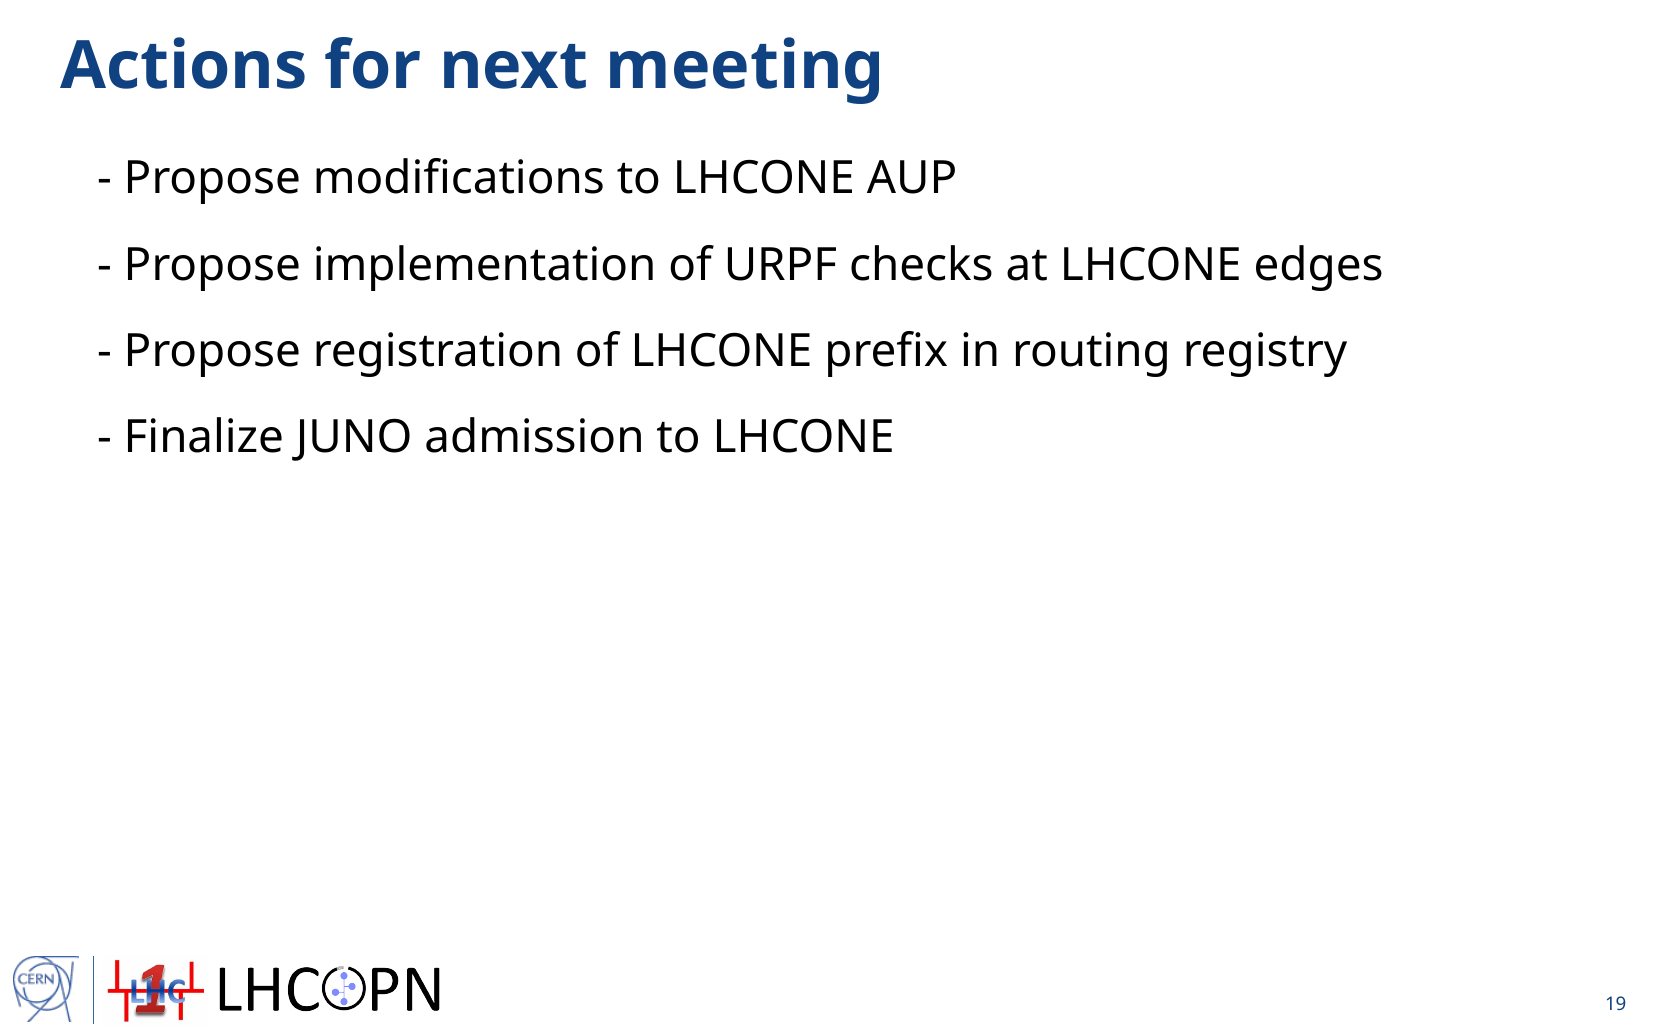

# Actions for next meeting
- Propose modifications to LHCONE AUP
- Propose implementation of URPF checks at LHCONE edges
- Propose registration of LHCONE prefix in routing registry
- Finalize JUNO admission to LHCONE